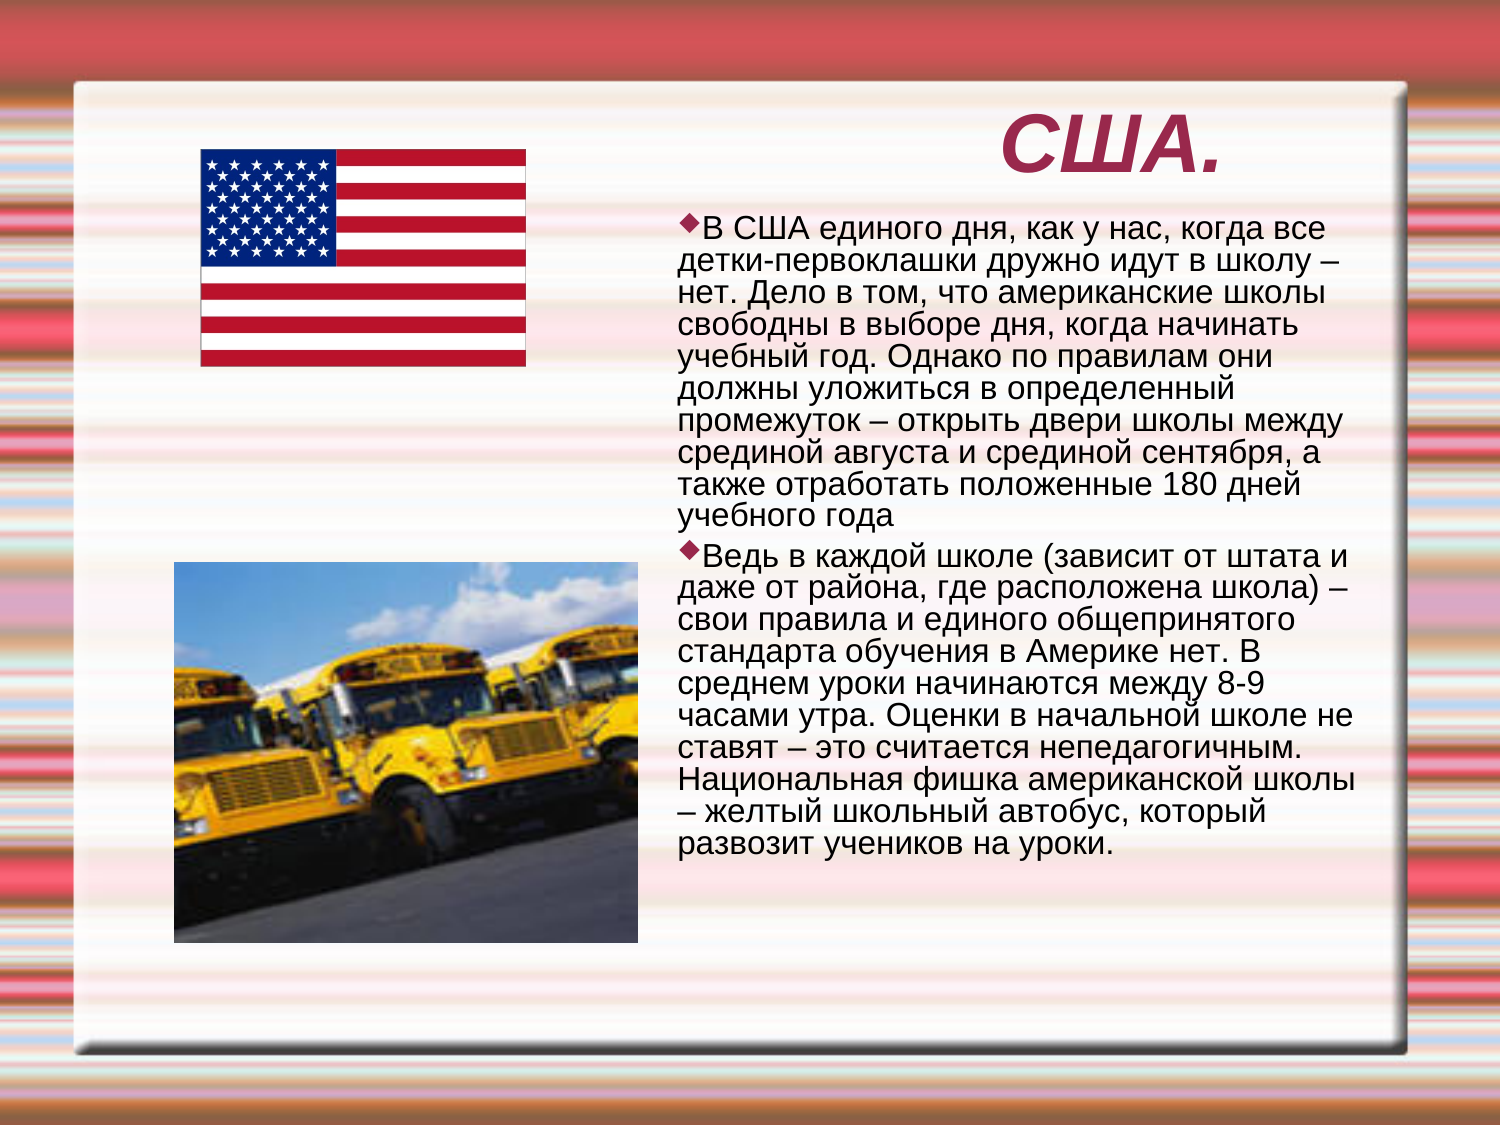

# США.
В США единого дня, как у нас, когда все детки-первоклашки дружно идут в школу – нет. Дело в том, что американские школы свободны в выборе дня, когда начинать учебный год. Однако по правилам они должны уложиться в определенный промежуток – открыть двери школы между срединой августа и срединой сентября, а также отработать положенные 180 дней учебного года
Ведь в каждой школе (зависит от штата и даже от района, где расположена школа) – свои правила и единого общепринятого стандарта обучения в Америке нет. В среднем уроки начинаются между 8-9 часами утра. Оценки в начальной школе не ставят – это считается непедагогичным. Национальная фишка американской школы – желтый школьный автобус, который развозит учеников на уроки.